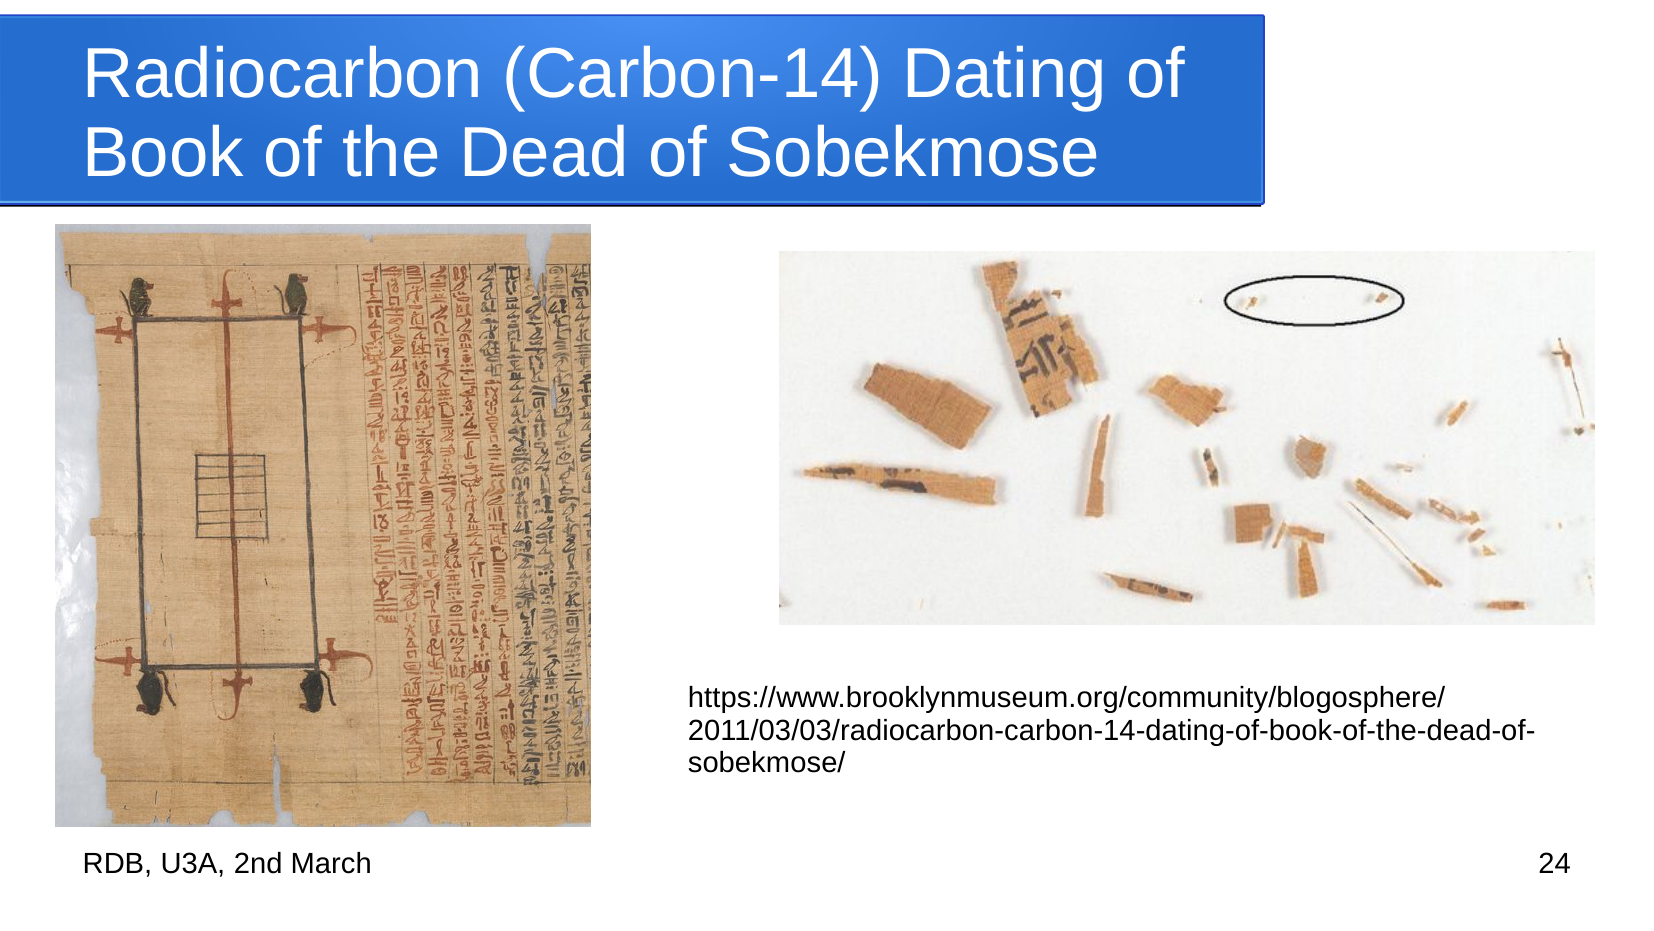

# Radiocarbon (Carbon-14) Dating of Book of the Dead of Sobekmose
https://www.brooklynmuseum.org/community/blogosphere/2011/03/03/radiocarbon-carbon-14-dating-of-book-of-the-dead-of-sobekmose/
RDB, U3A, 2nd March
24